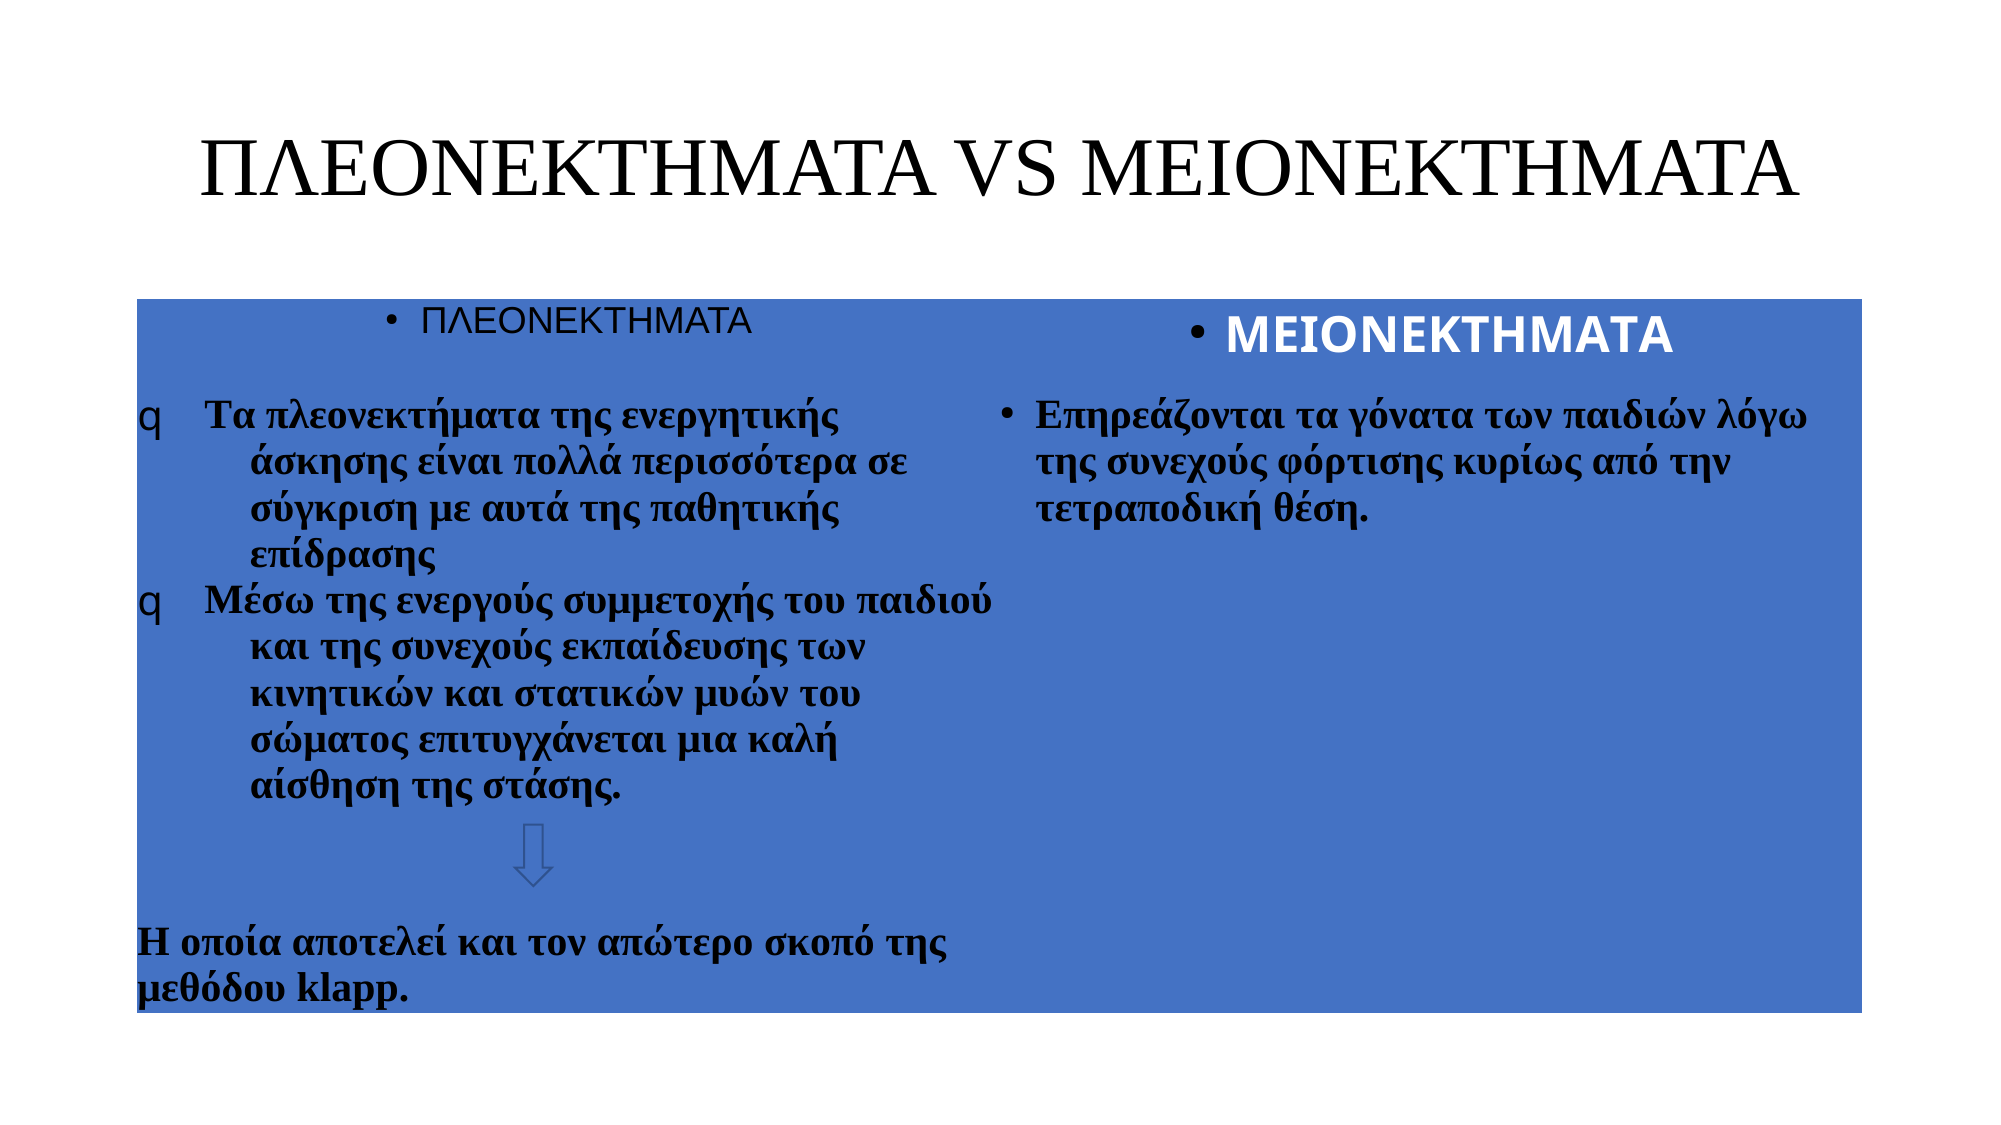

# ΠΛΕΟΝΕΚΤΗΜΑΤΑ VS ΜΕΙΟΝΕΚΤΗΜΑΤΑ
| ΠΛΕΟΝΕΚΤΗΜΑΤΑ | ΜΕΙΟΝΕΚΤΗΜΑΤΑ |
| --- | --- |
| Τα πλεονεκτήματα της ενεργητικής άσκησης είναι πολλά περισσότερα σε σύγκριση με αυτά της παθητικής επίδρασης Μέσω της ενεργούς συμμετοχής του παιδιού και της συνεχούς εκπαίδευσης των κινητικών και στατικών μυών του σώματος επιτυγχάνεται μια καλή αίσθηση της στάσης. Η οποία αποτελεί και τον απώτερο σκοπό της μεθόδου klapp. | Επηρεάζονται τα γόνατα των παιδιών λόγω της συνεχούς φόρτισης κυρίως από την τετραποδική θέση. |